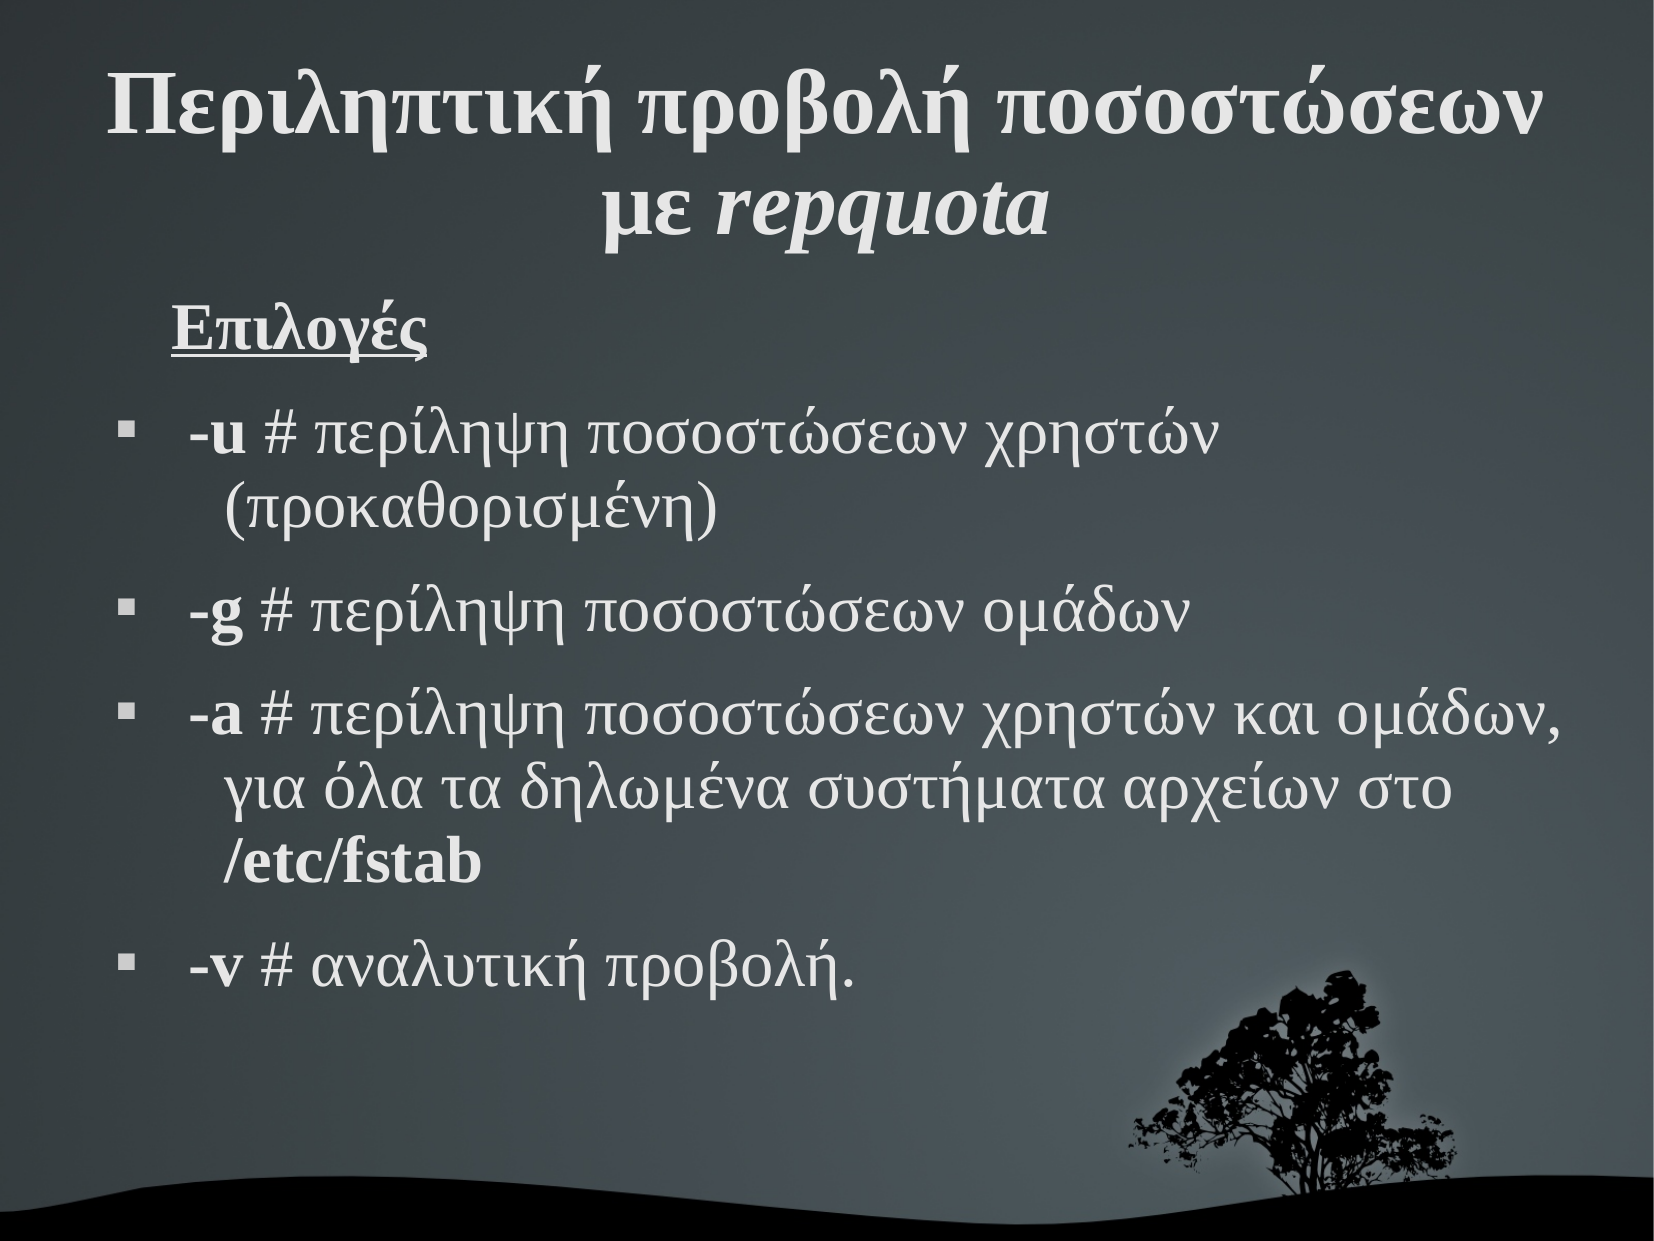

# Περιληπτική προβολή ποσοστώσεων με repquota
Επιλογές
 -u # περίληψη ποσοστώσεων χρηστών (προκαθορισμένη)
 -g # περίληψη ποσοστώσεων ομάδων
 -a # περίληψη ποσοστώσεων χρηστών και ομάδων, για όλα τα δηλωμένα συστήματα αρχείων στο /etc/fstab
 -v # αναλυτική προβολή.